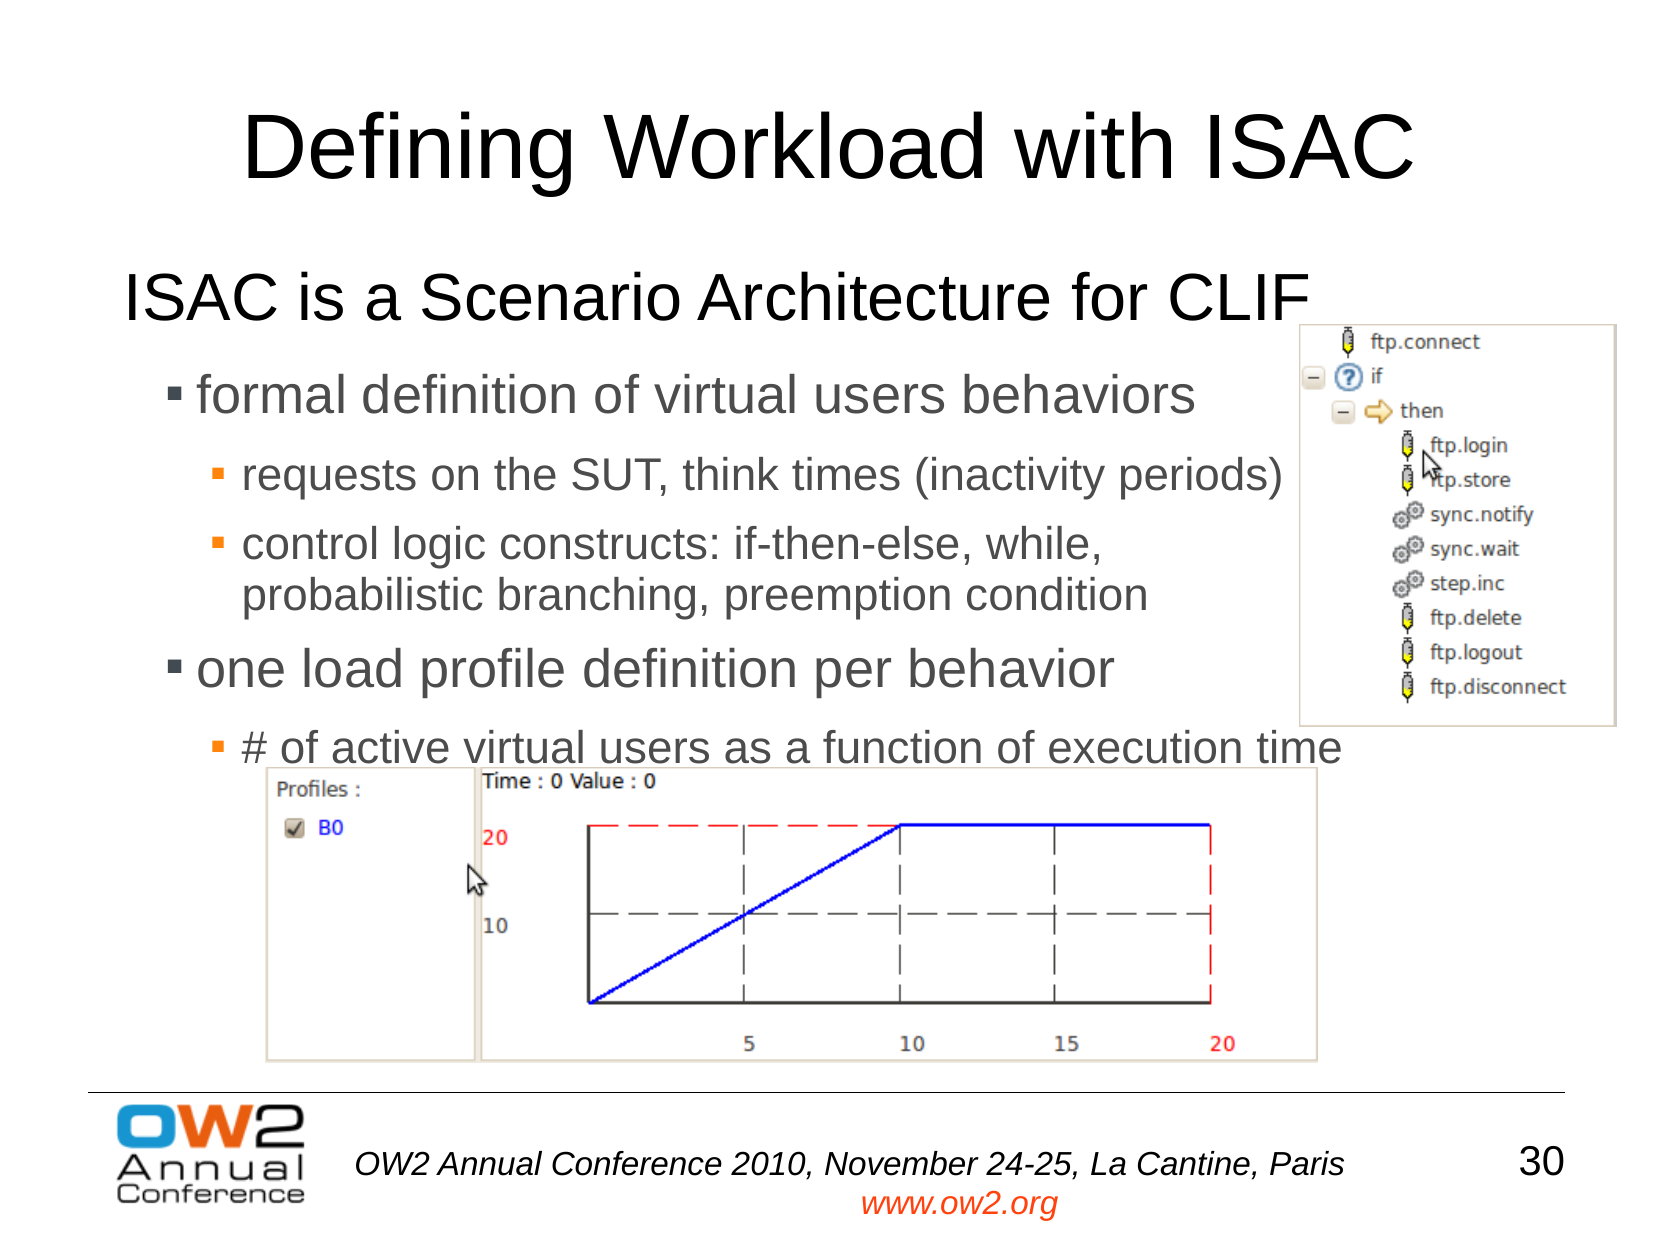

# Defining Workload with ISAC
ISAC is a Scenario Architecture for CLIF
 formal definition of virtual users behaviors
requests on the SUT, think times (inactivity periods)
control logic constructs: if-then-else, while,
probabilistic branching, preemption condition
 one load profile definition per behavior
# of active virtual users as a function of execution time